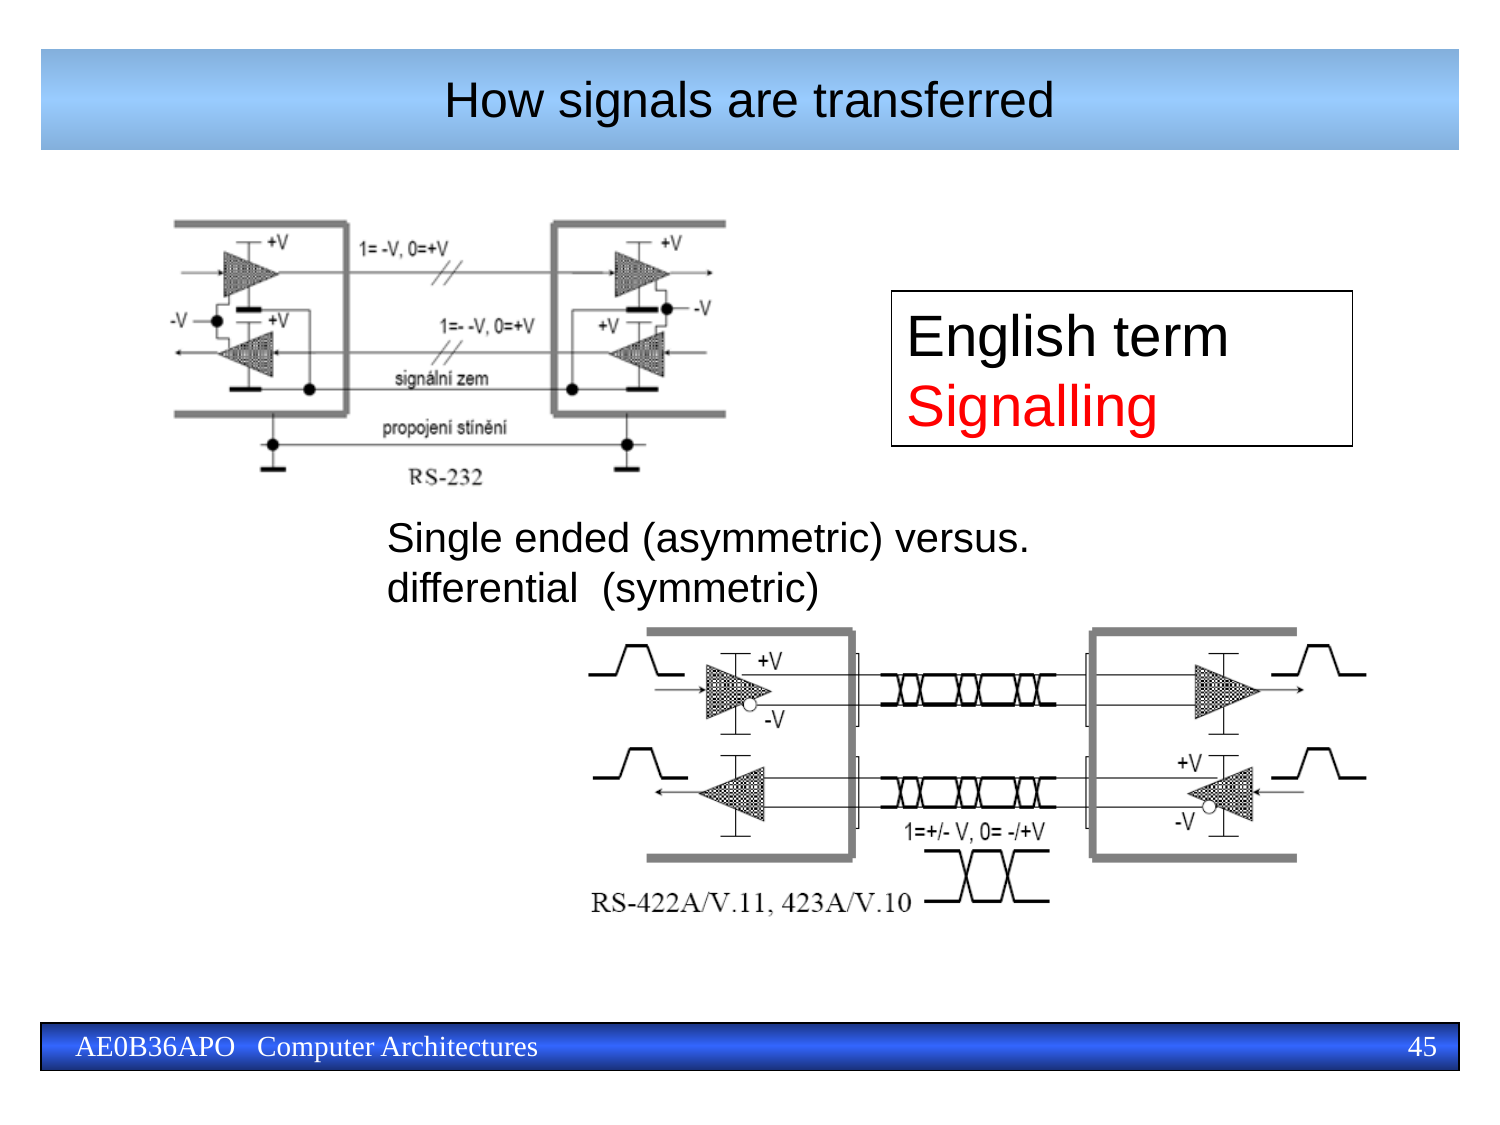

# How signals are transferred
English term Signalling
Single ended (asymmetric) versus. differential (symmetric)
AE0B36APO Computer Architectures
45